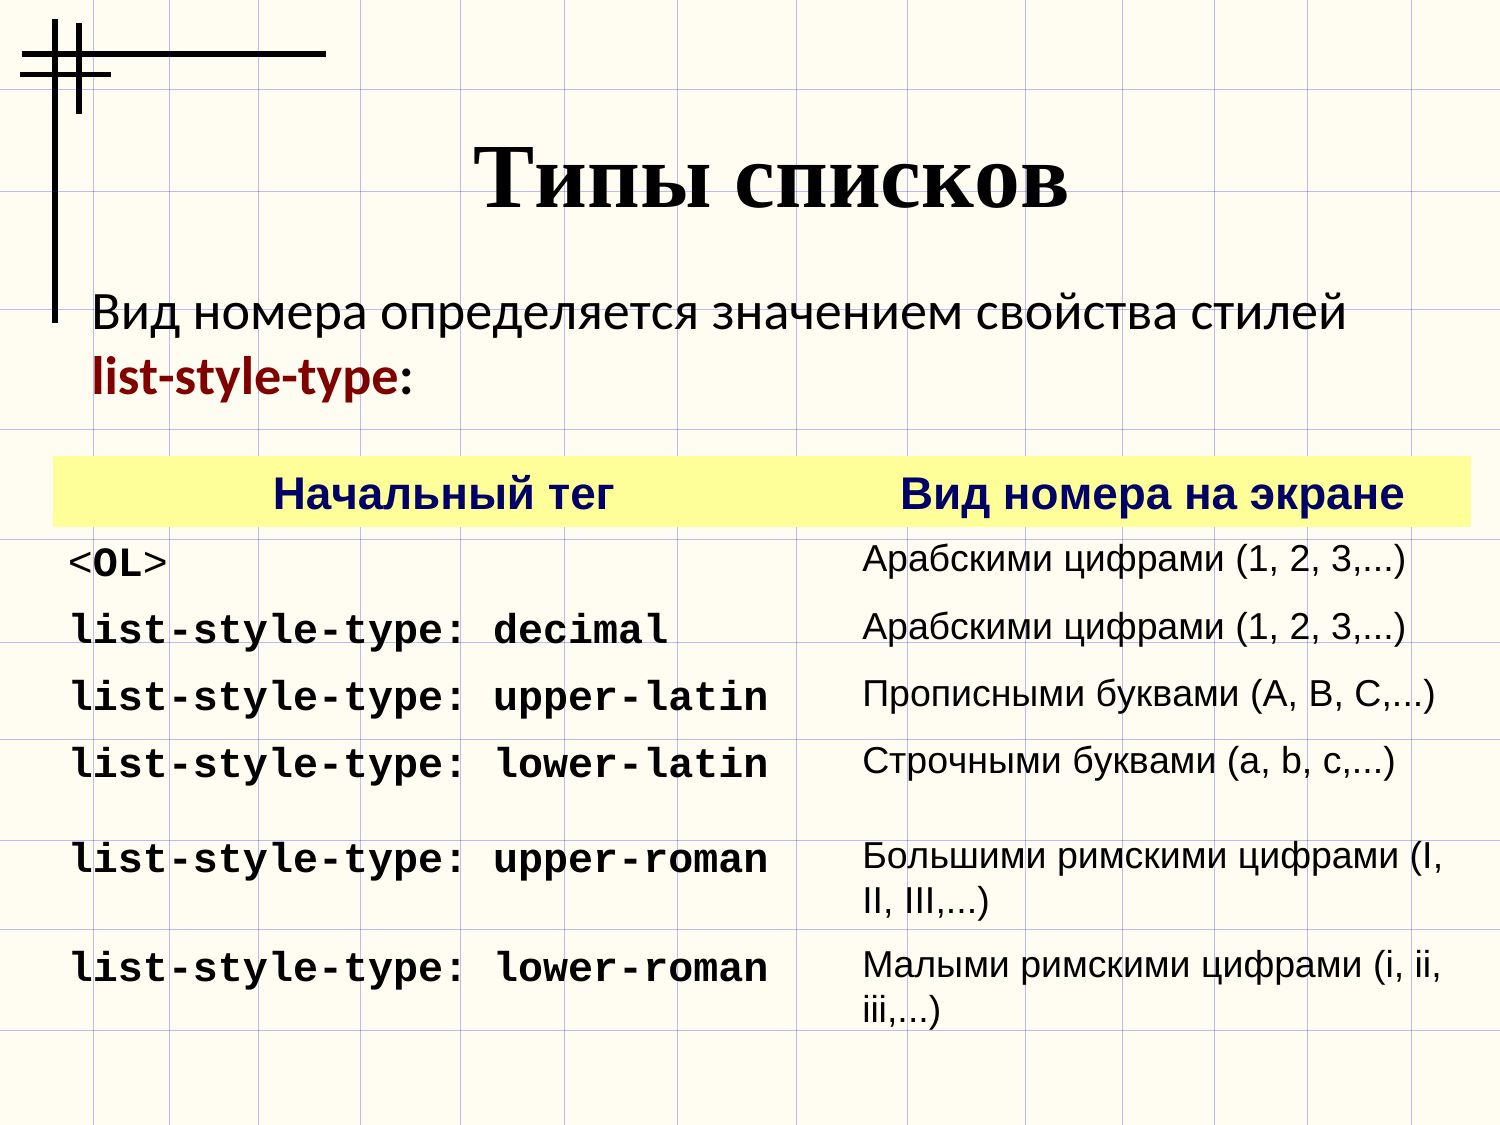

# Типы списков
Вид номера определяется значением свойства стилей list-style-type:
| Начальный тег | Вид номера на экране |
| --- | --- |
| <ОL> | Арабскими цифрами (1, 2, 3,...) |
| list-style-type: decimal | Арабскими цифрами (1, 2, 3,...) |
| list-style-type: upper-latin | Прописными буквами (A, B, C,...) |
| list-style-type: lower-latin | Строчными буквами (a, b, c,...) |
| list-style-type: upper-roman | Большими римскими цифрами (I, II, III,...) |
| list-style-type: lower-roman | Малыми римскими цифрами (i, ii, iii,...) |